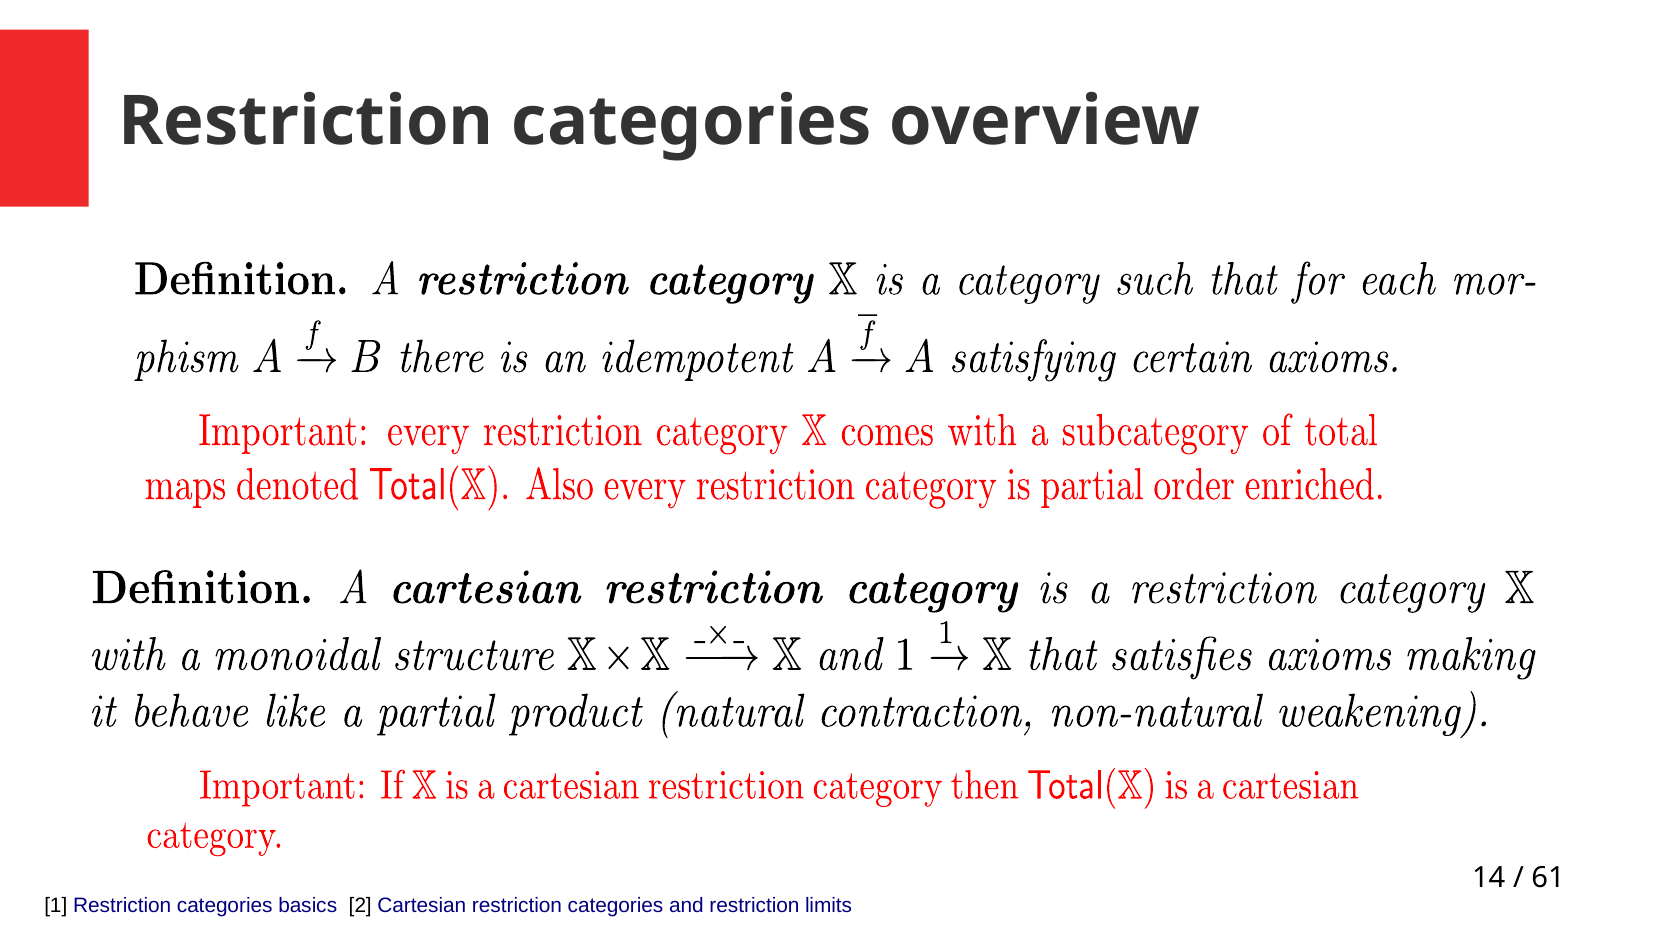

# Restriction categories overview
14
[1] Restriction categories basics [2] Cartesian restriction categories and restriction limits